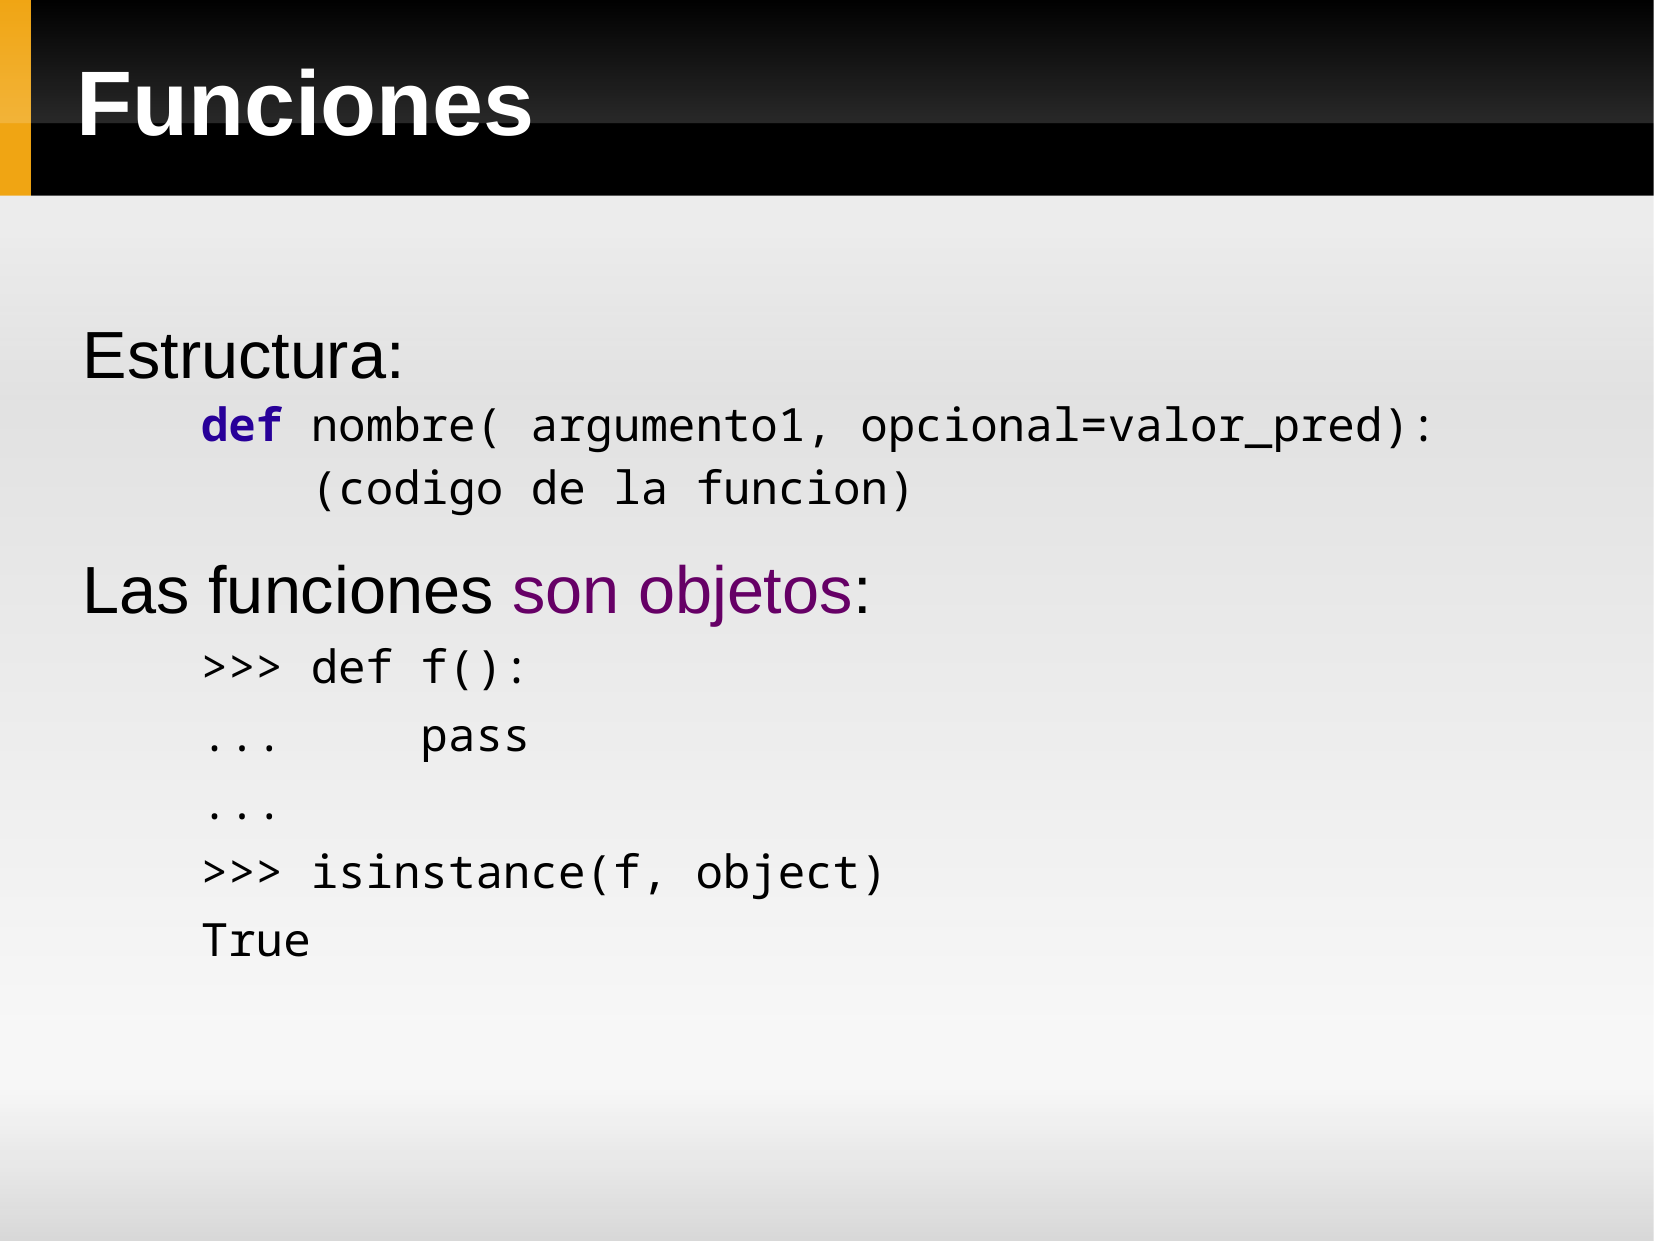

# Funciones
Estructura:
def nombre( argumento1, opcional=valor_pred):
 (codigo de la funcion)
Las funciones son objetos:
>>> def f():
... pass
...
>>> isinstance(f, object)
True